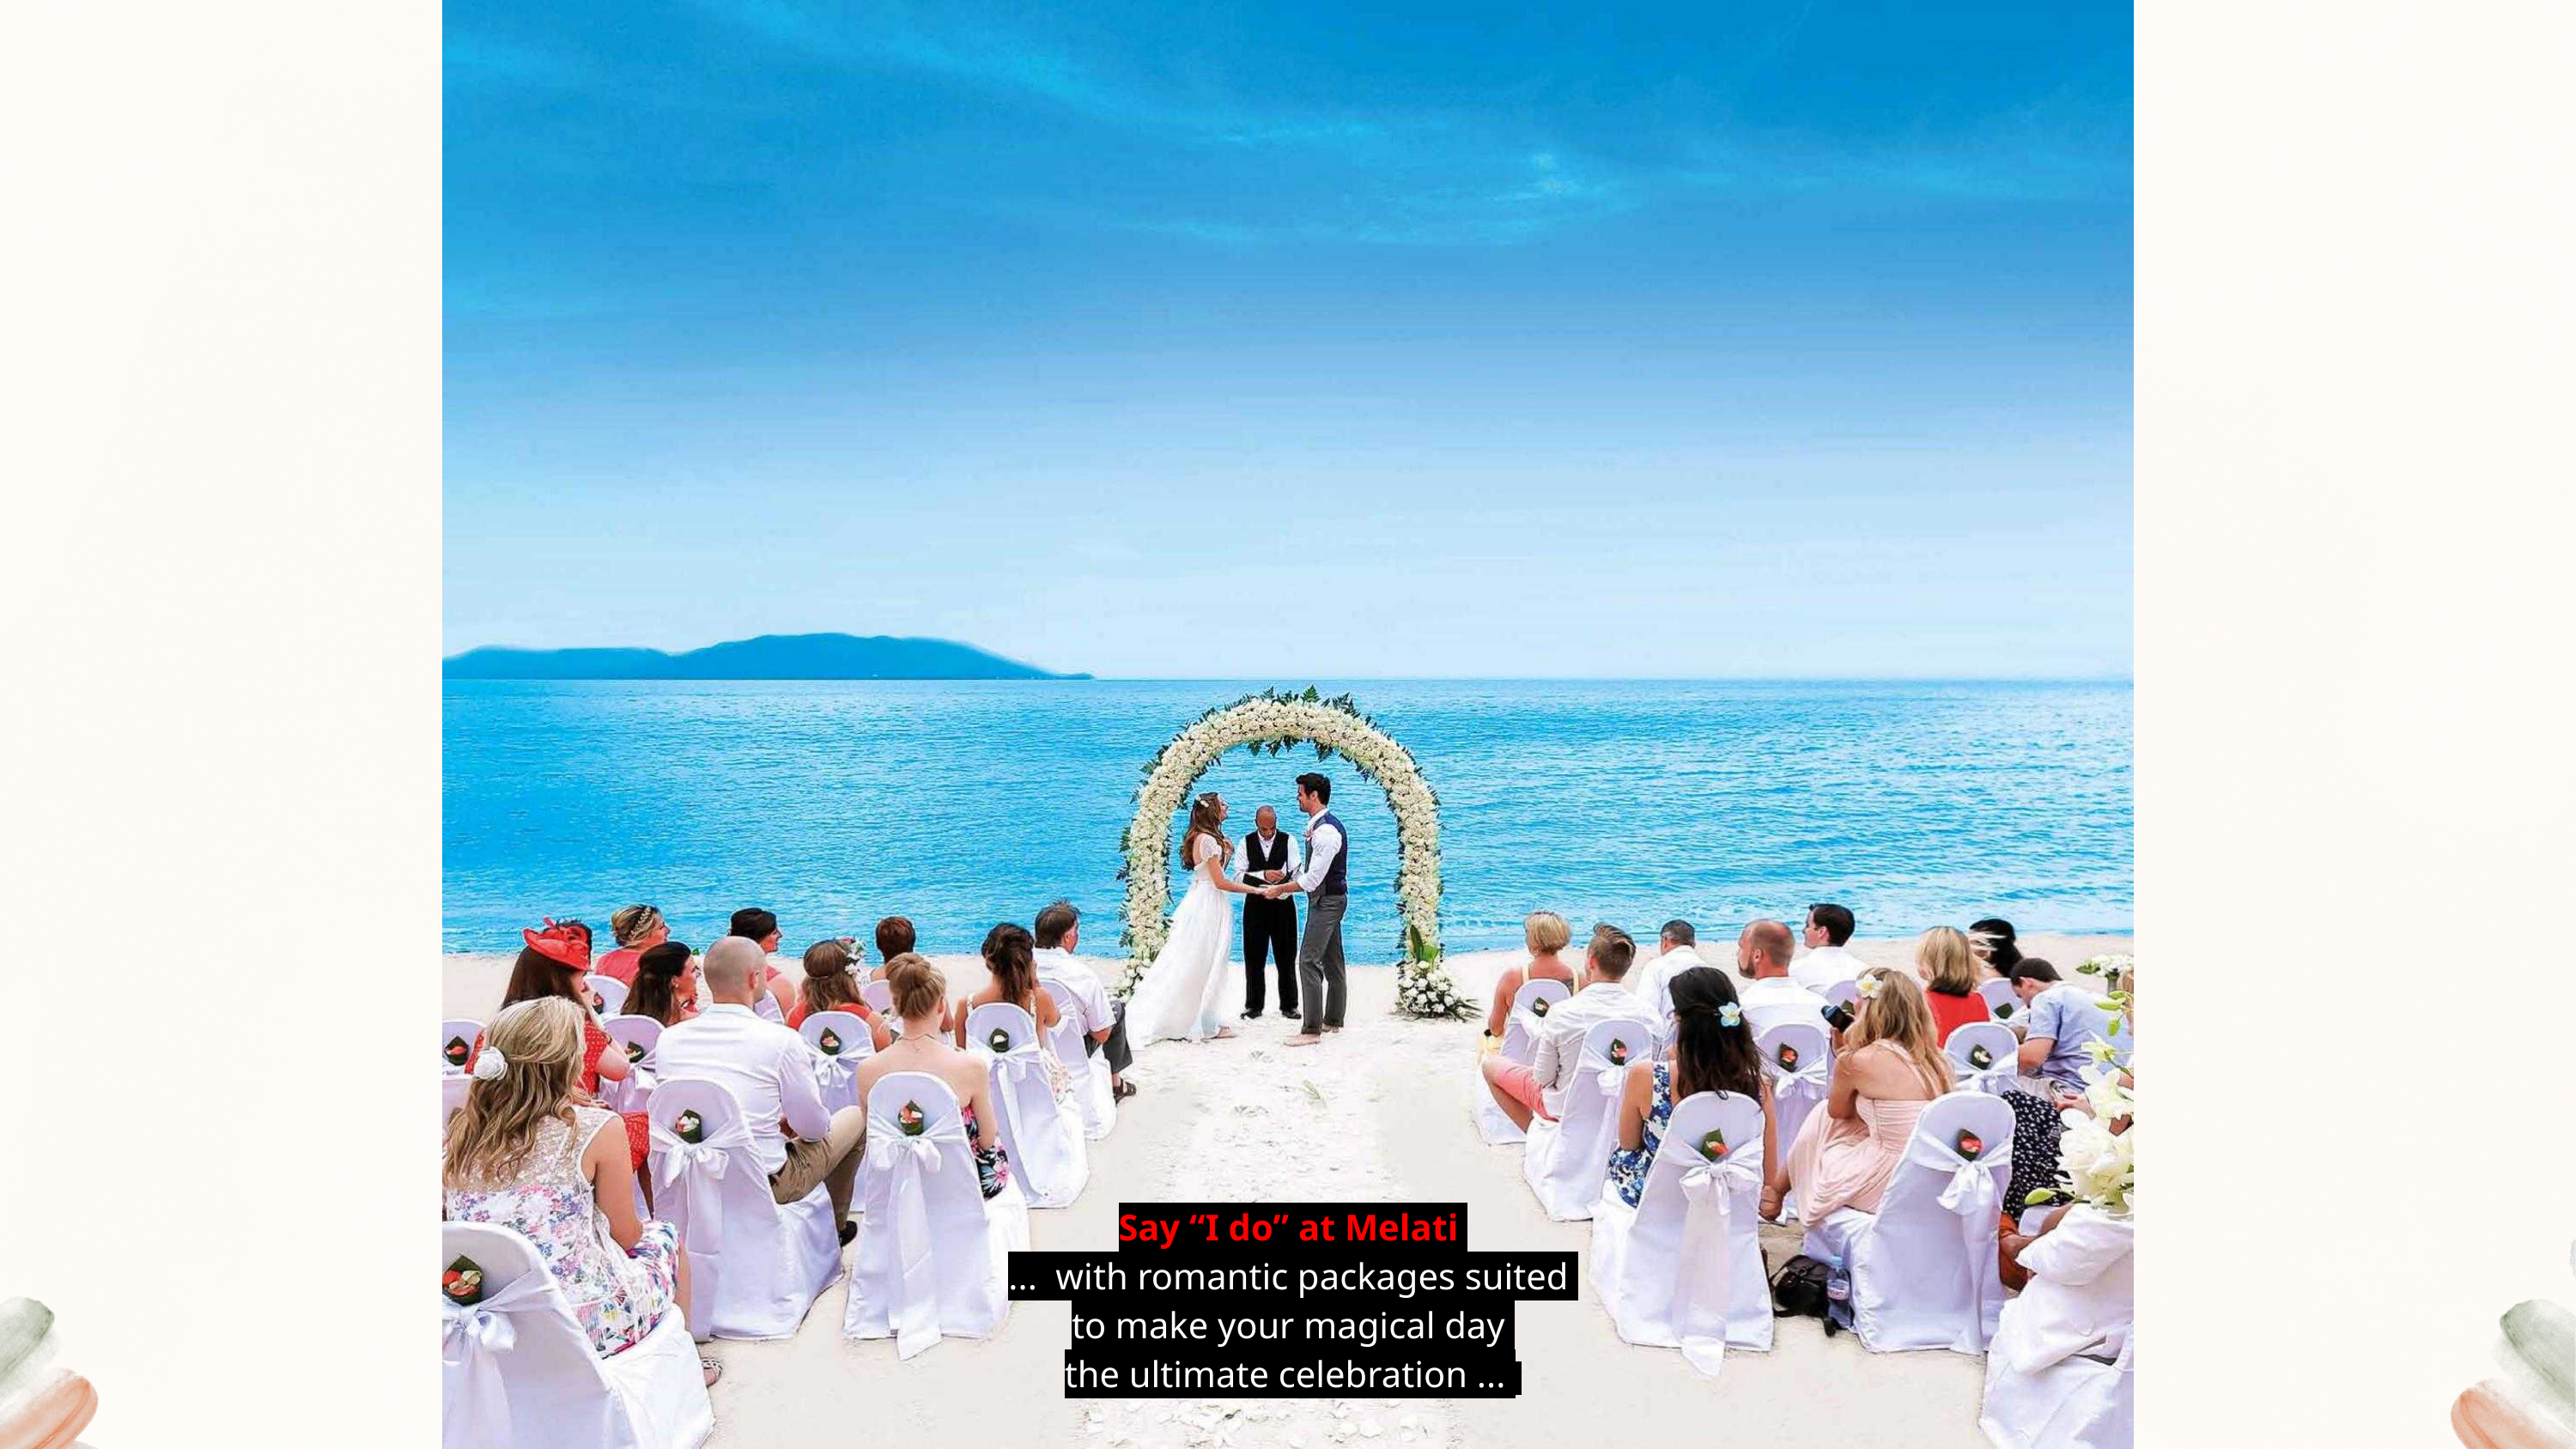

Say “I do” at Melati
... with romantic packages suited
to make your magical day
the ultimate celebration ...